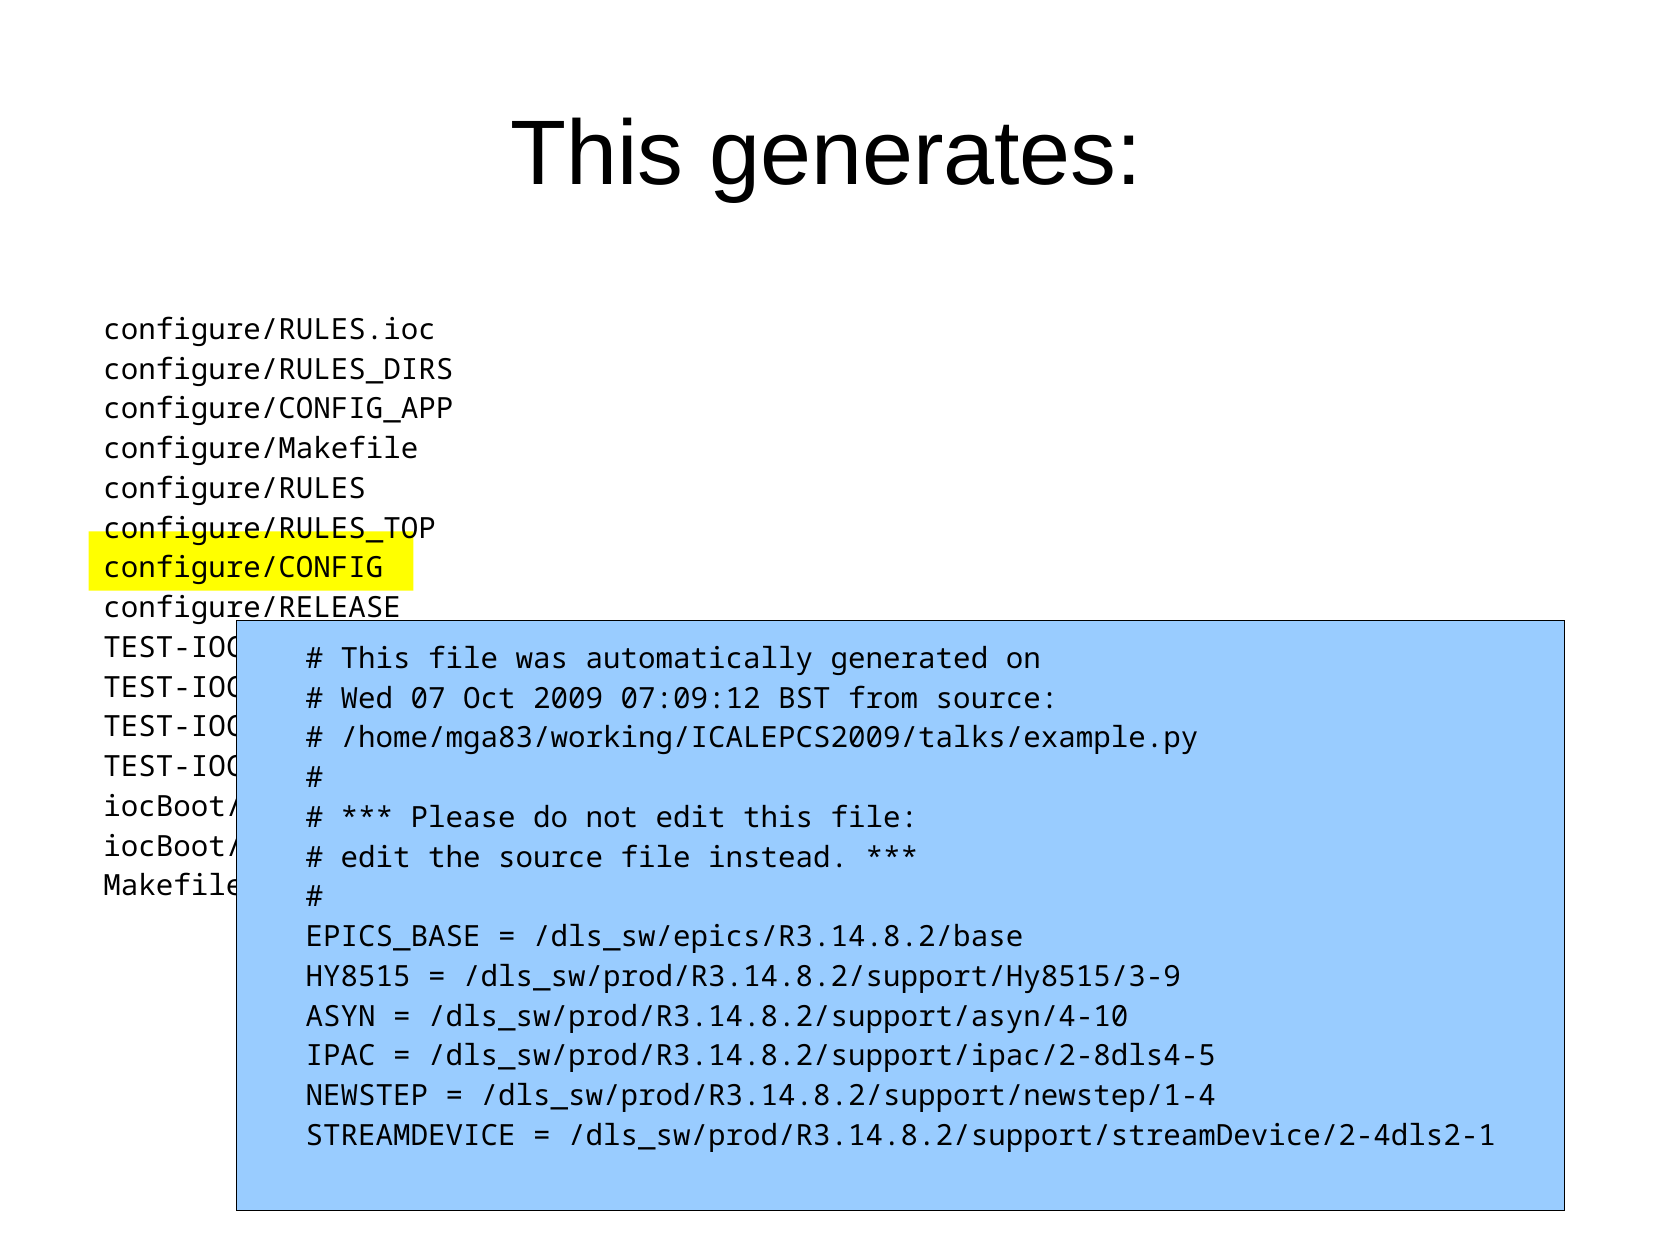

# This generates:
configure/RULES.ioc
configure/RULES_DIRS
configure/CONFIG_APP
configure/Makefile
configure/RULES
configure/RULES_TOP
configure/CONFIG
configure/RELEASE
TEST-IOCApp/Db/TEST-IOC.expanded.substitutions
TEST-IOCApp/Db/Makefile
TEST-IOCApp/src/Makefile
TEST-IOCApp/data/Makefile
iocBoot/iocTEST-IOC/stTEST-IOC.cmd
iocBoot/iocTEST-IOC/Makefile
Makefile
# This file was automatically generated on
# Wed 07 Oct 2009 07:09:12 BST from source:
# /home/mga83/working/ICALEPCS2009/talks/example.py
#
# *** Please do not edit this file:
# edit the source file instead. ***
#
EPICS_BASE = /dls_sw/epics/R3.14.8.2/base
HY8515 = /dls_sw/prod/R3.14.8.2/support/Hy8515/3-9
ASYN = /dls_sw/prod/R3.14.8.2/support/asyn/4-10
IPAC = /dls_sw/prod/R3.14.8.2/support/ipac/2-8dls4-5
NEWSTEP = /dls_sw/prod/R3.14.8.2/support/newstep/1-4
STREAMDEVICE = /dls_sw/prod/R3.14.8.2/support/streamDevice/2-4dls2-1